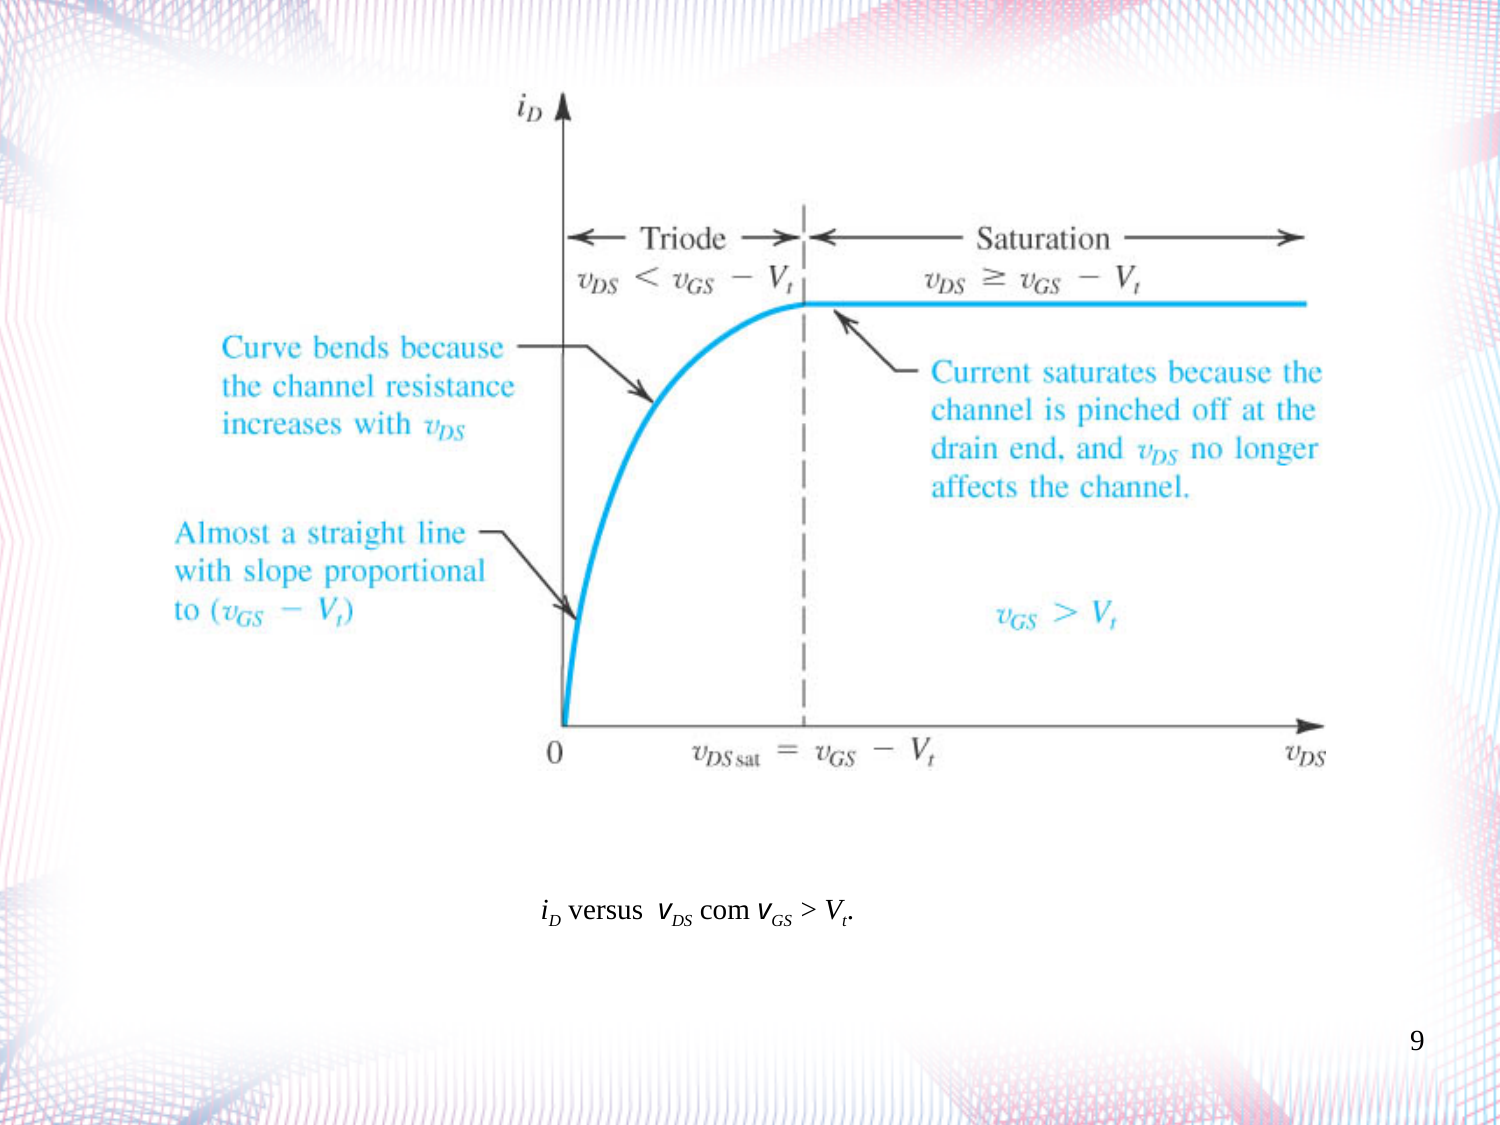

iD versus vDS com vGS > Vt.
9